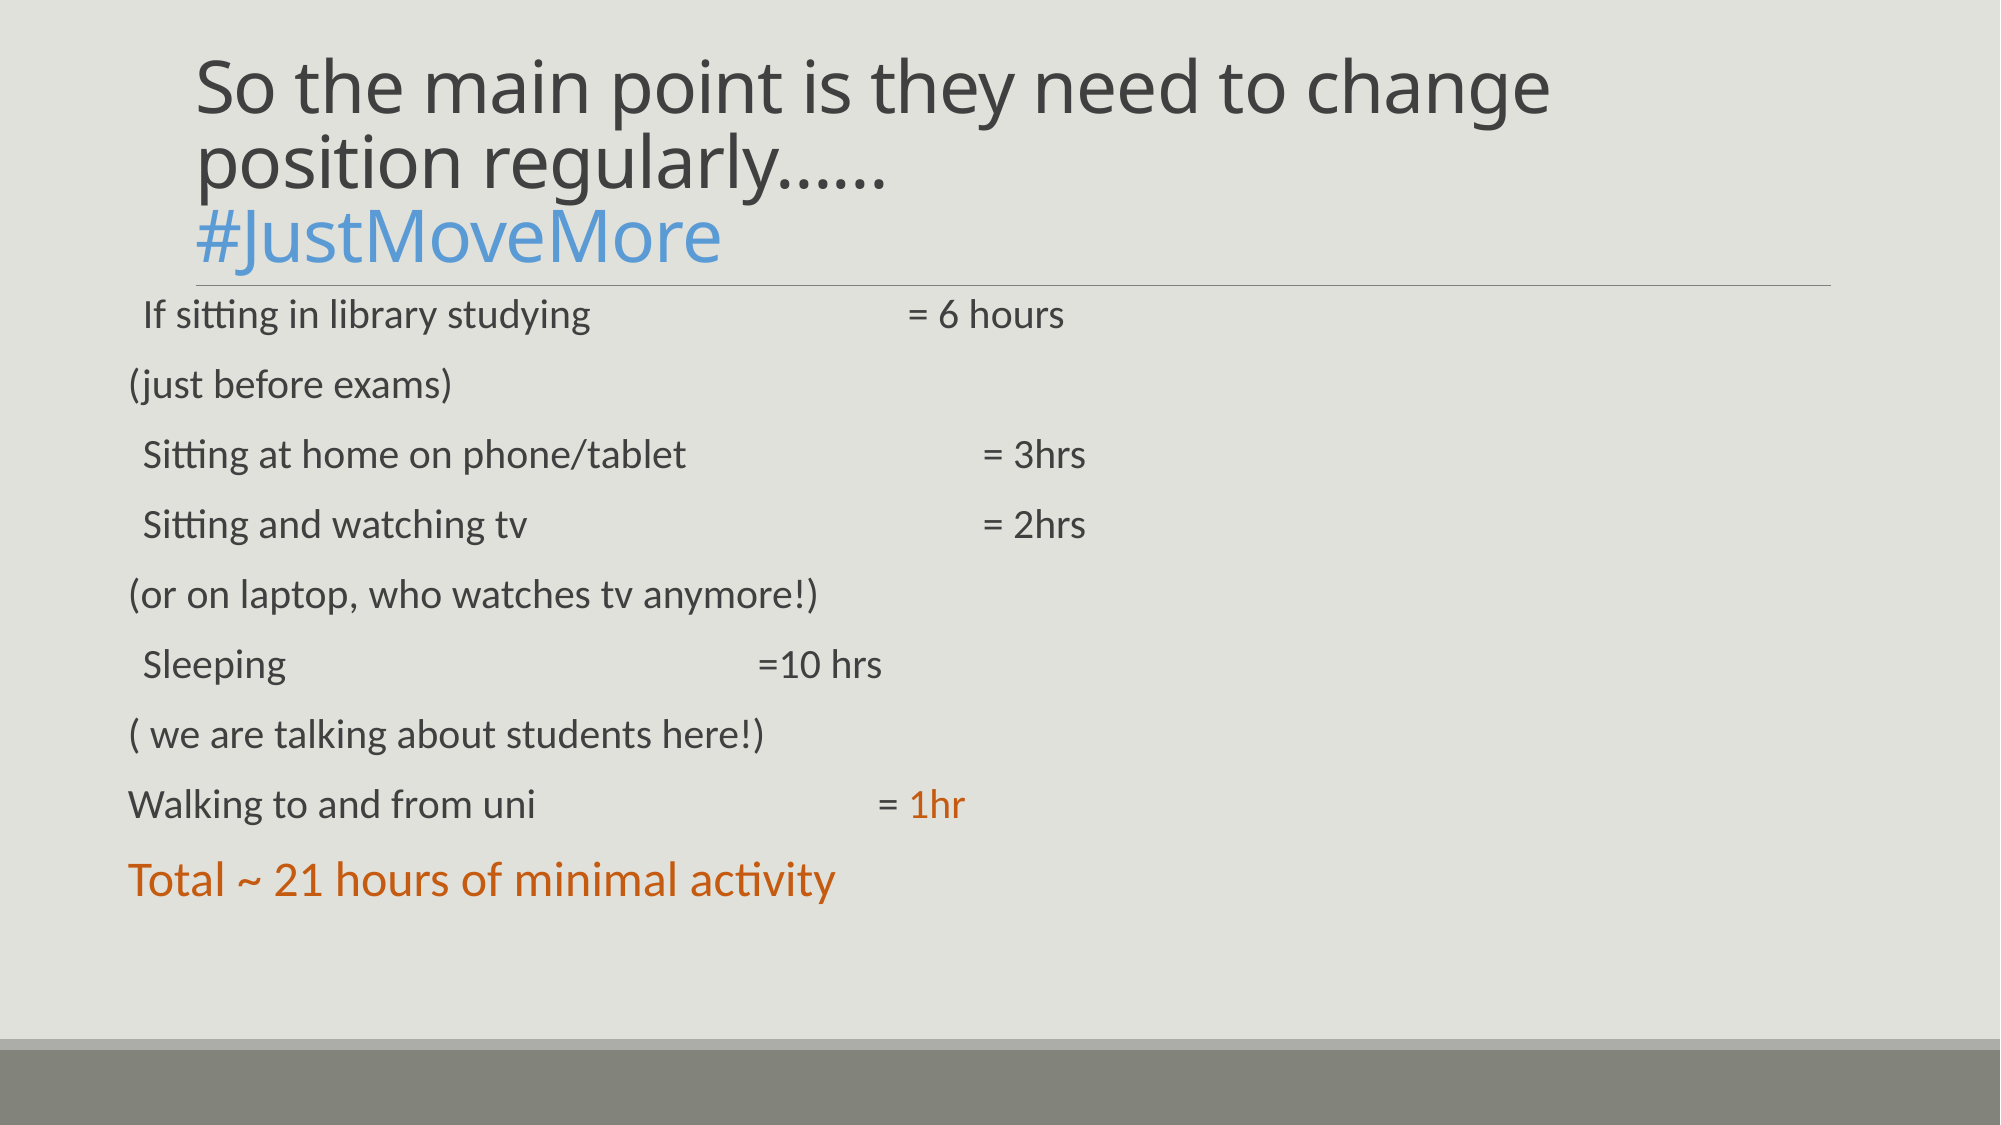

# So the main point is they need to change position regularly…… #JustMoveMore
If sitting in library studying 	 		= 6 hours
(just before exams)
Sitting at home on phone/tablet 			= 3hrs
Sitting and watching tv 		 		= 2hrs
(or on laptop, who watches tv anymore!)
Sleeping 				 		=10 hrs
( we are talking about students here!)
Walking to and from uni					= 1hr
Total ~ 21 hours of minimal activity